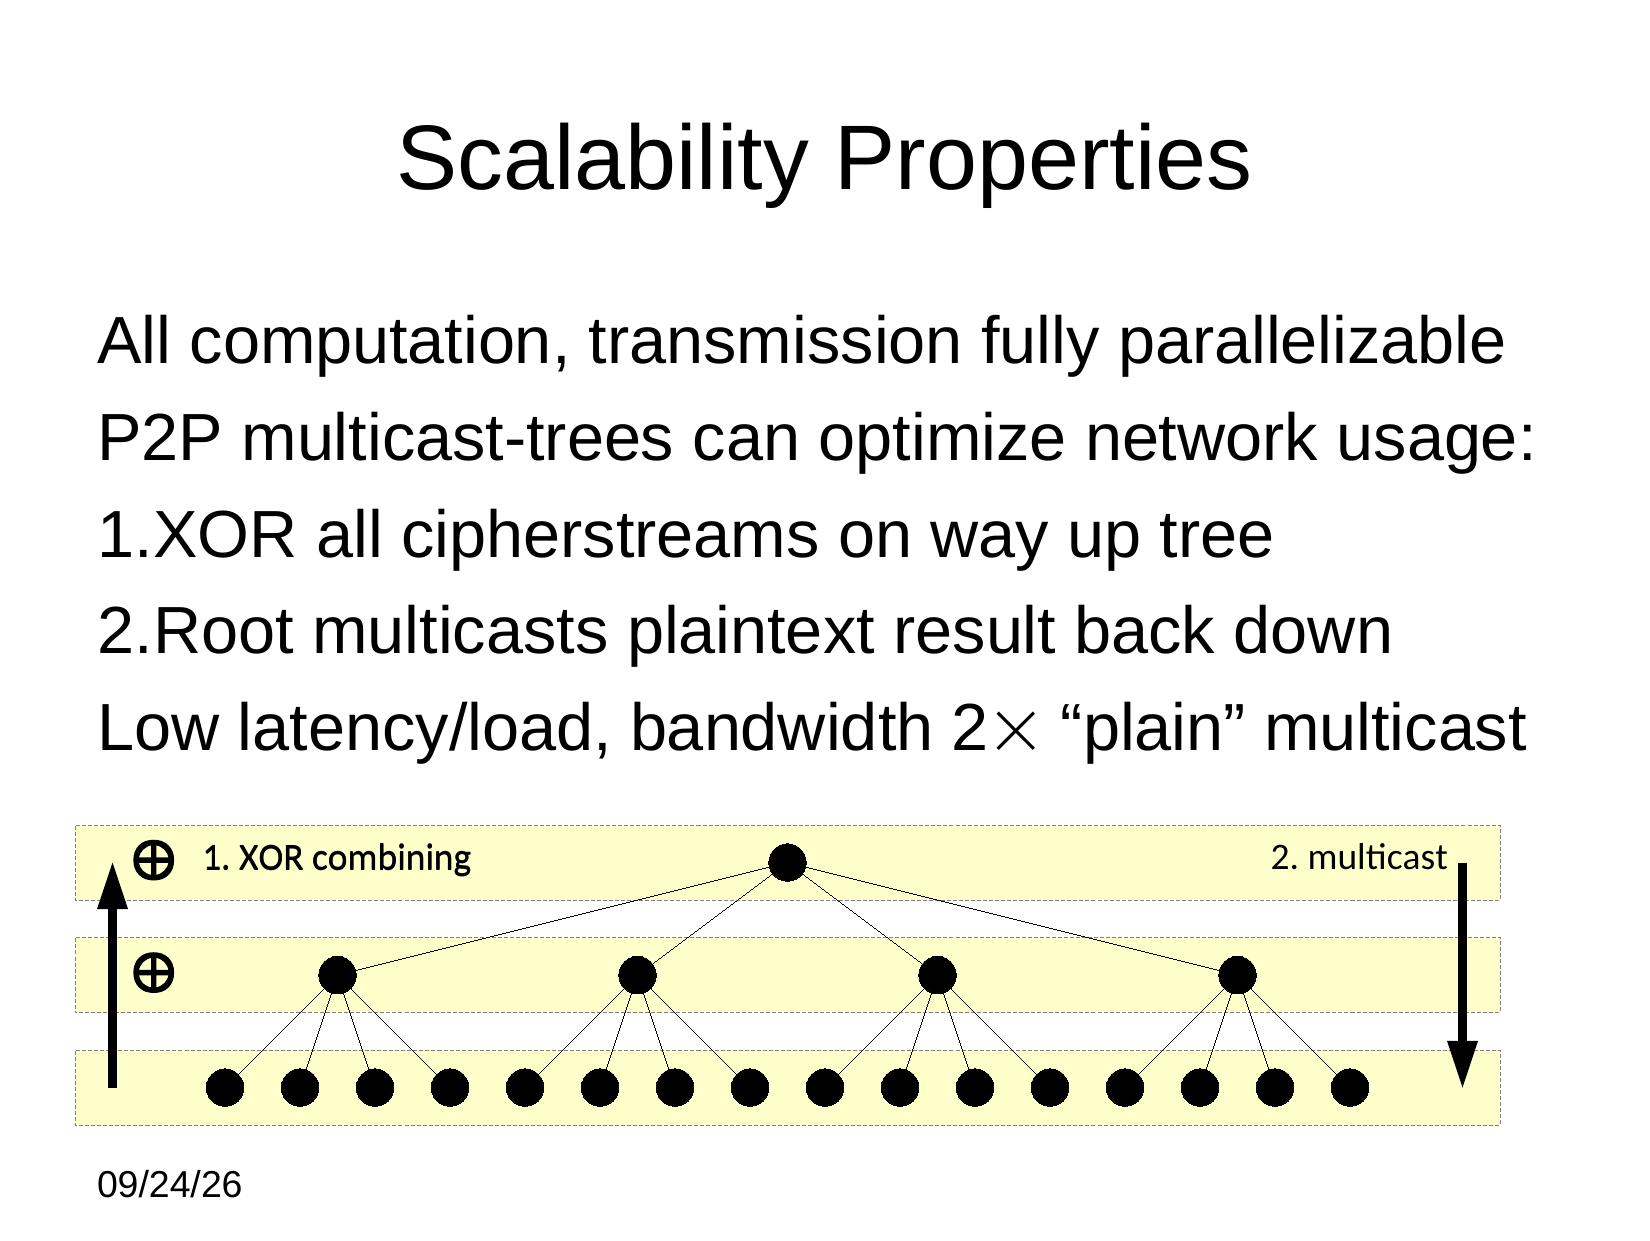

# Scalability Properties
All computation, transmission fully parallelizable
P2P multicast-trees can optimize network usage:
XOR all cipherstreams on way up tree
Root multicasts plaintext result back down
Low latency/load, bandwidth 2× “plain” multicast
⊕
1. XOR combining
1. XOR combining
⊕
2. multicast